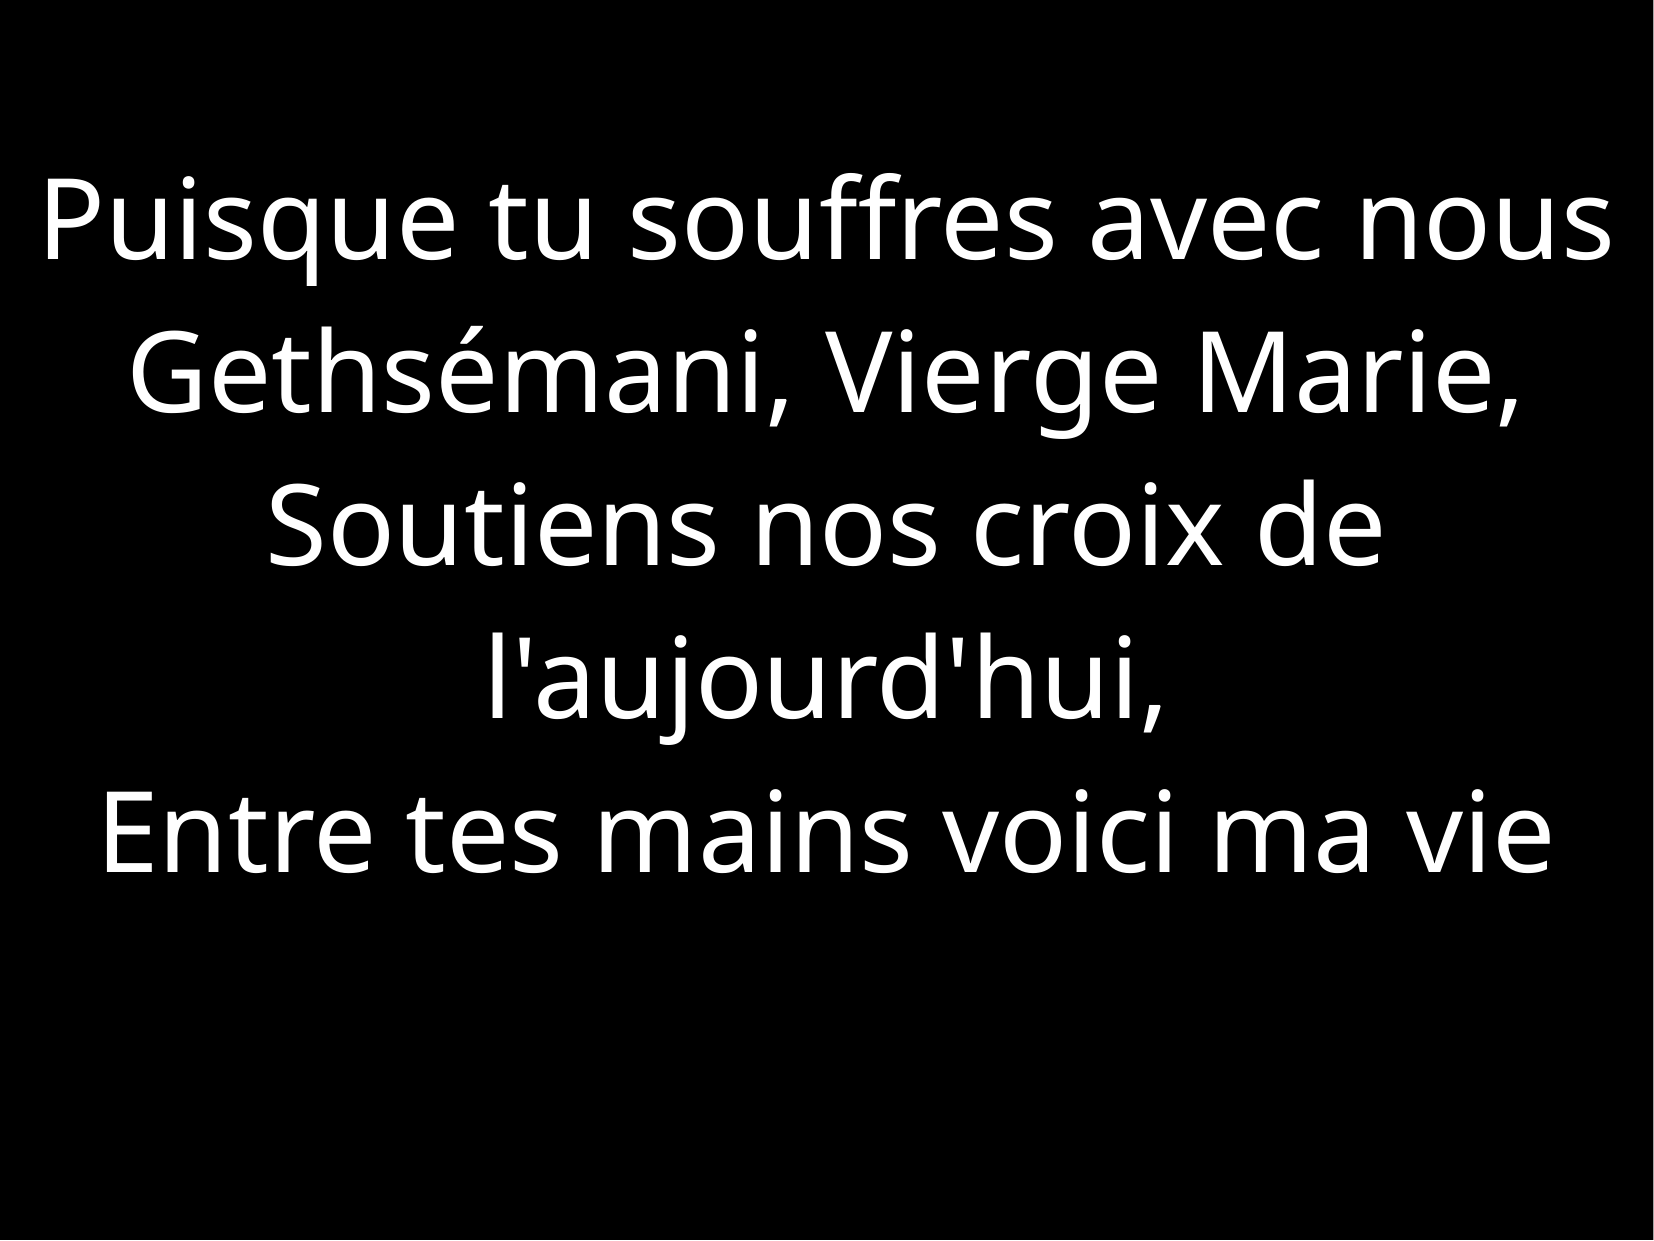

# Puisque tu souffres avec nous
Gethsémani, Vierge Marie,
Soutiens nos croix de l'aujourd'hui,
Entre tes mains voici ma vie